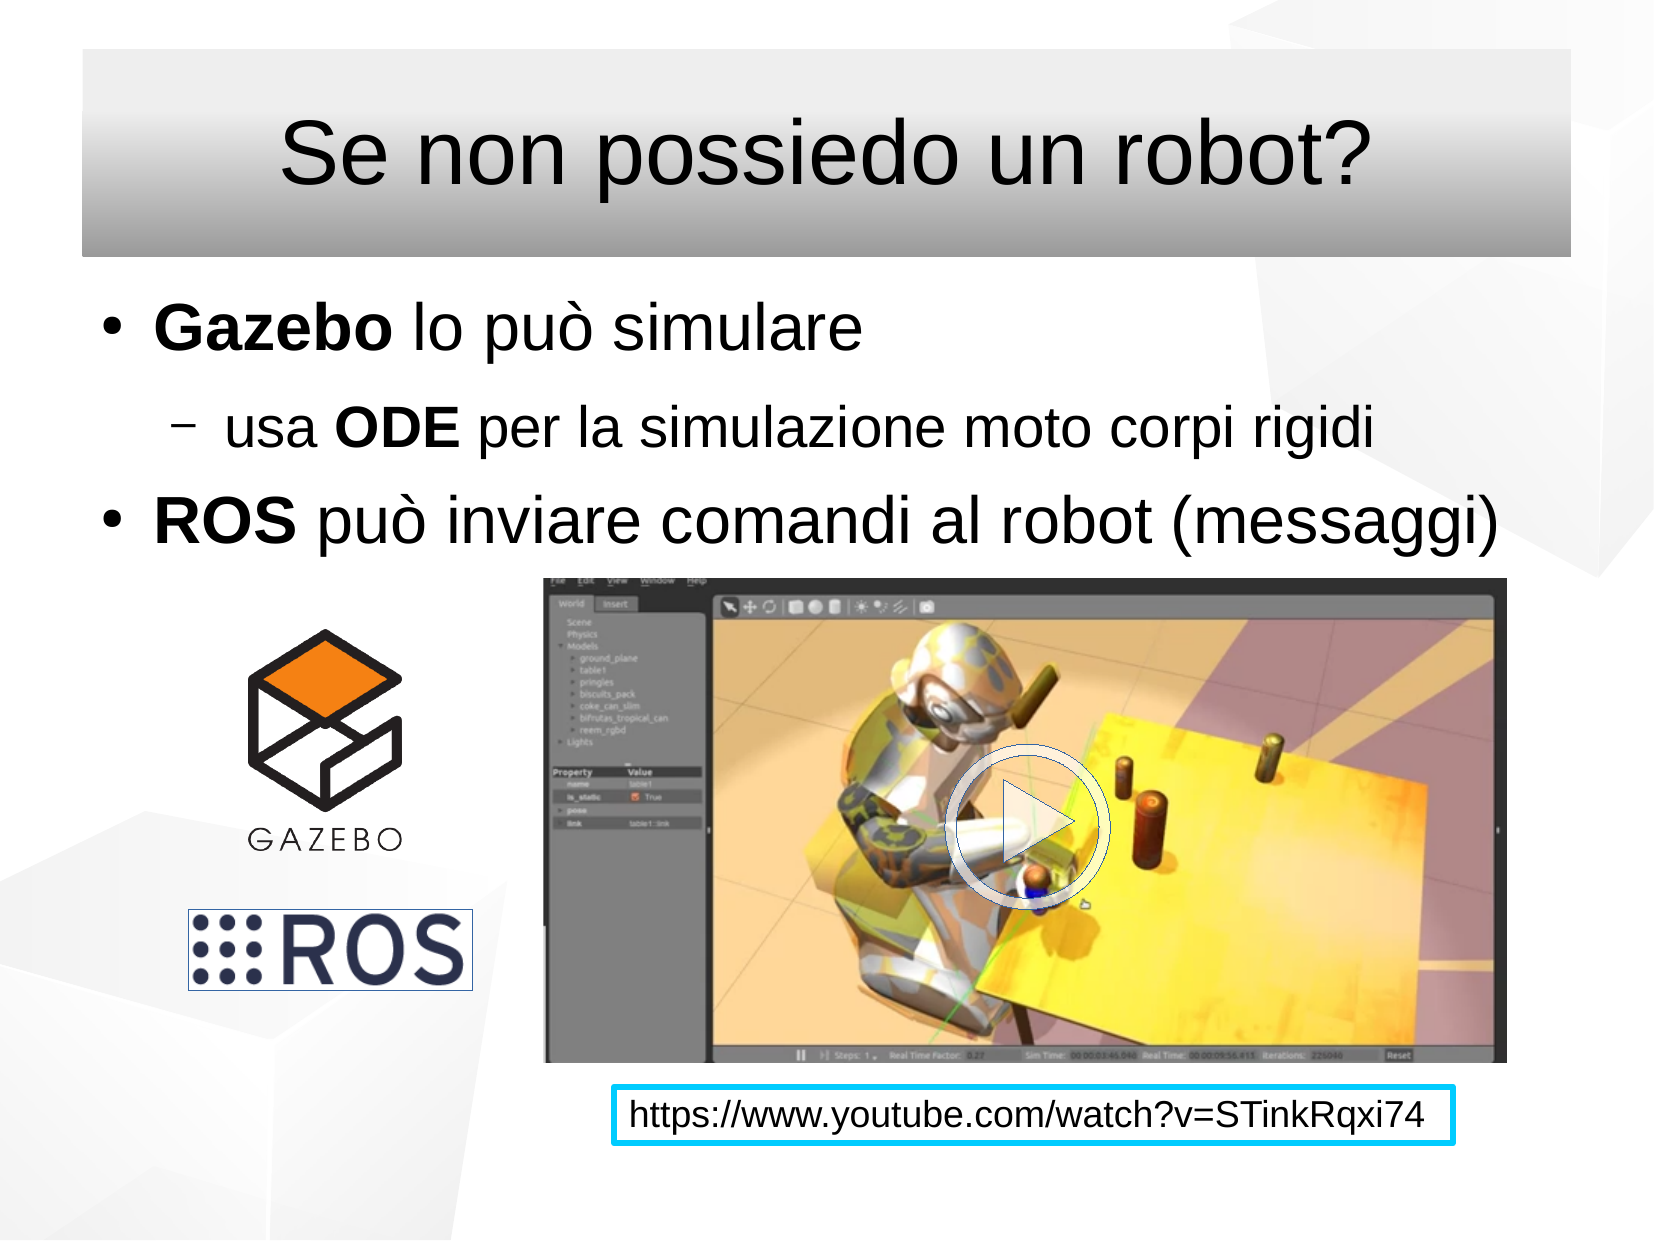

# Se non possiedo un robot?
Gazebo lo può simulare
usa ODE per la simulazione moto corpi rigidi
ROS può inviare comandi al robot (messaggi)
https://www.youtube.com/watch?v=STinkRqxi74